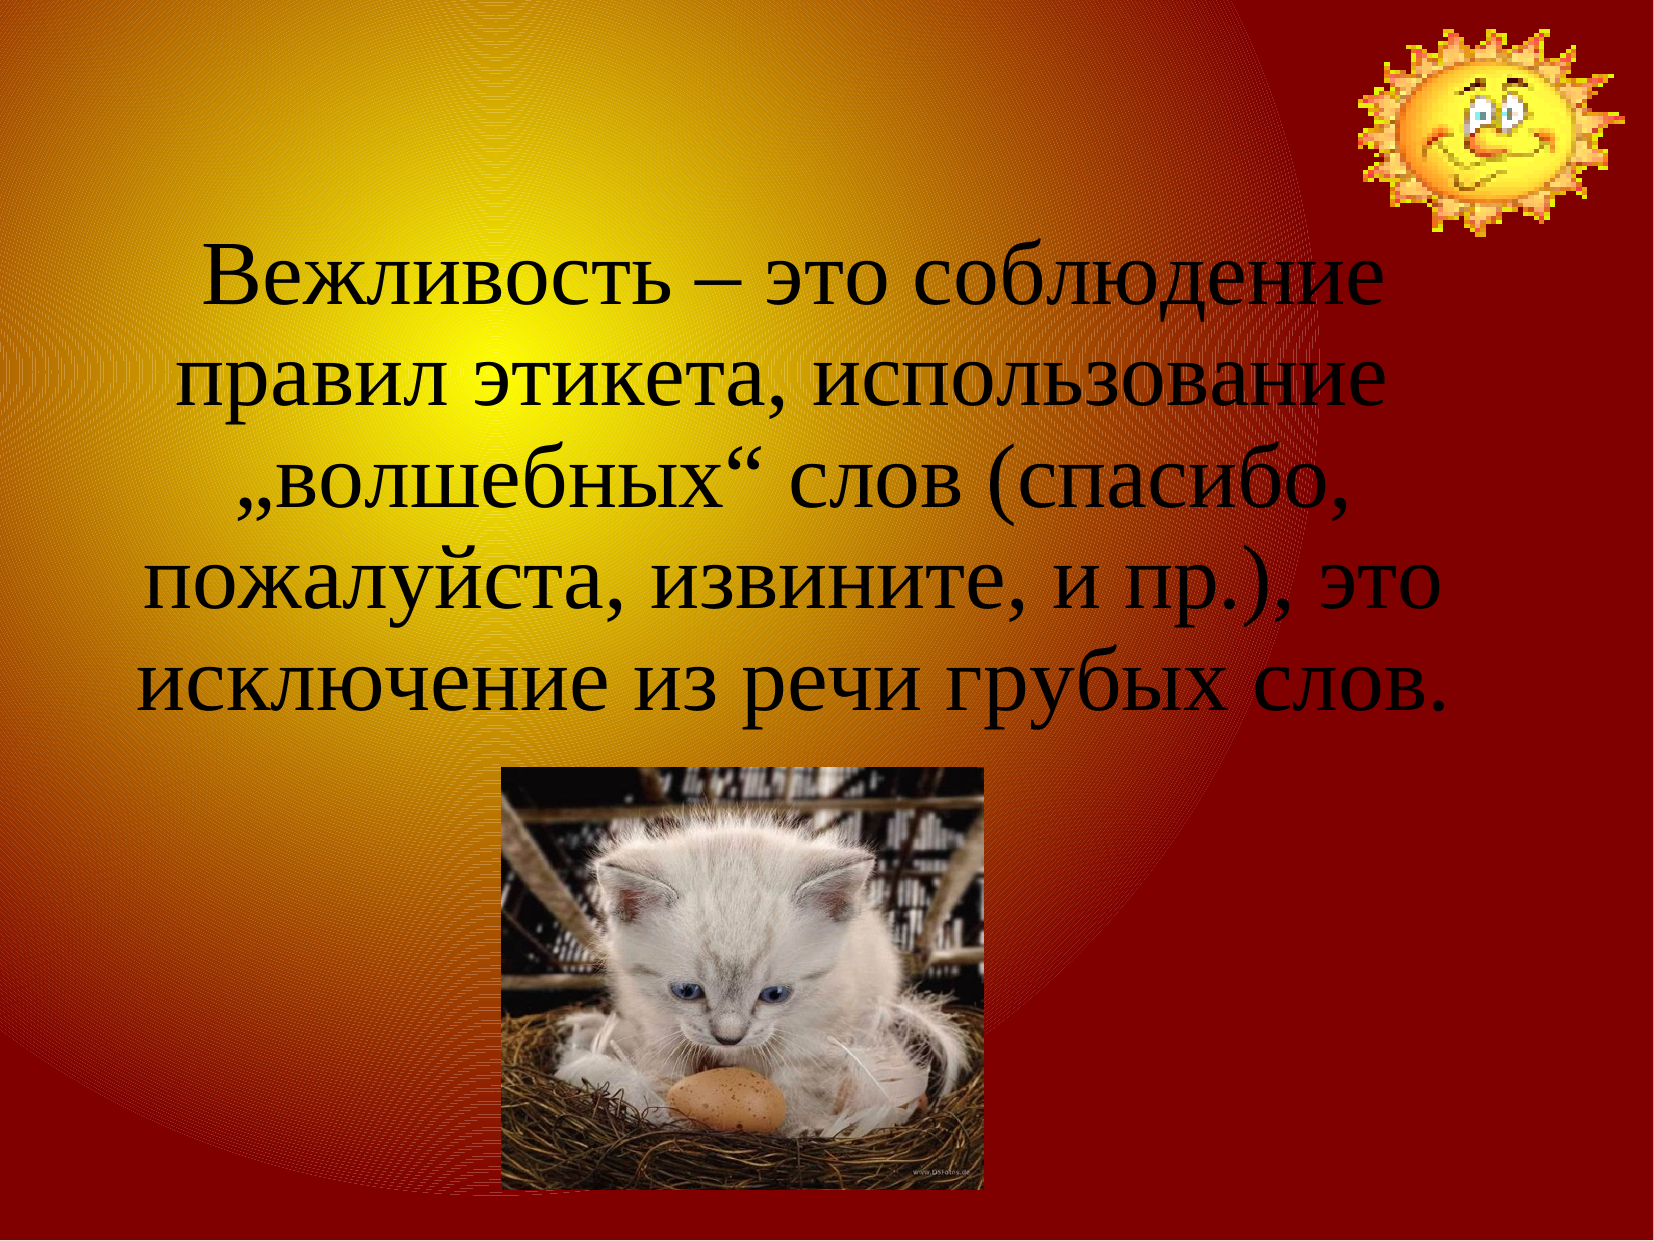

# Вежливость – это соблюдение правил этикета, использование „волшебных“ слов (спасибо, пожалуйста, извините, и пр.), это исключение из речи грубых слов.